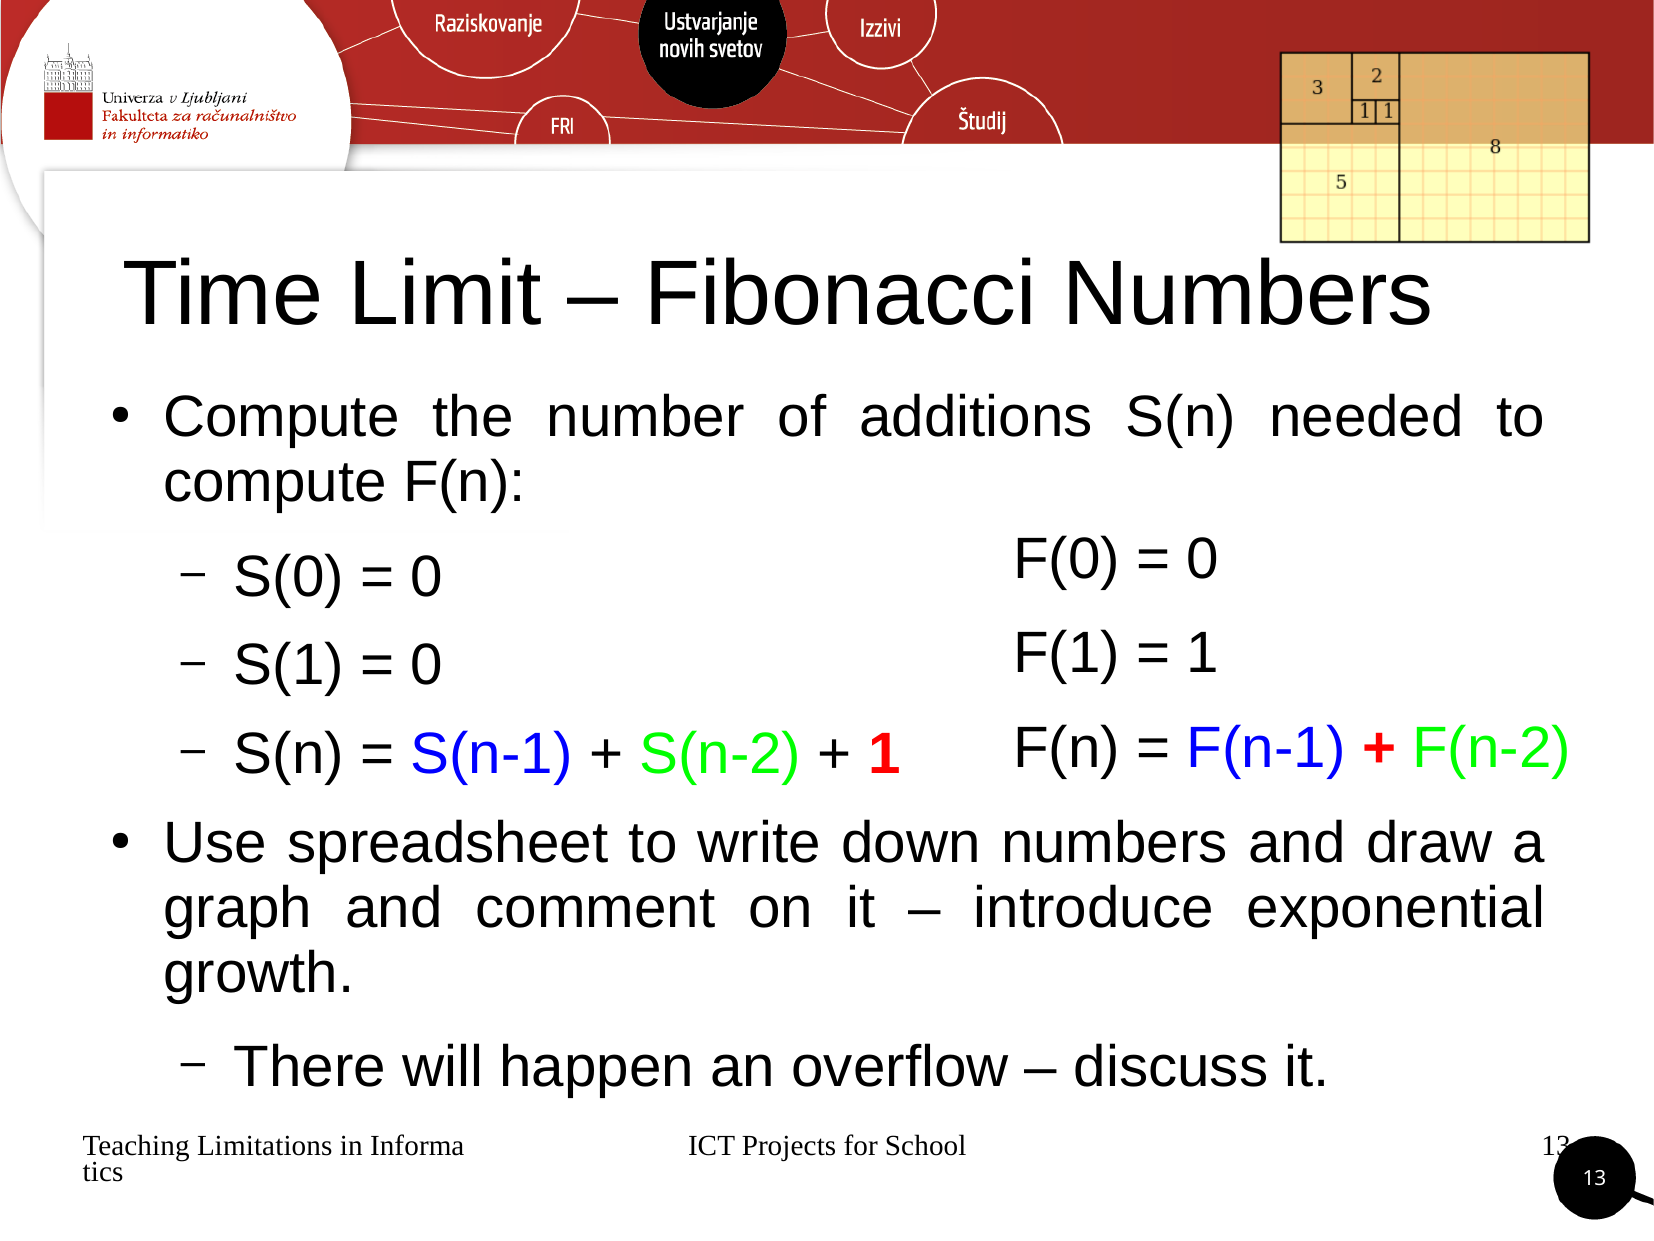

# Time Limit – Fibonacci Numbers
Compute the number of additions S(n) needed to compute F(n):
S(0) = 0
S(1) = 0
S(n) = S(n-1) + S(n-2) + 1
Use spreadsheet to write down numbers and draw a graph and comment on it – introduce exponential growth.
There will happen an overflow – discuss it.
F(0) = 0
F(1) = 1
F(n) = F(n-1) + F(n-2)
Teaching Limitations in Informatics
ICT Projects for School
13